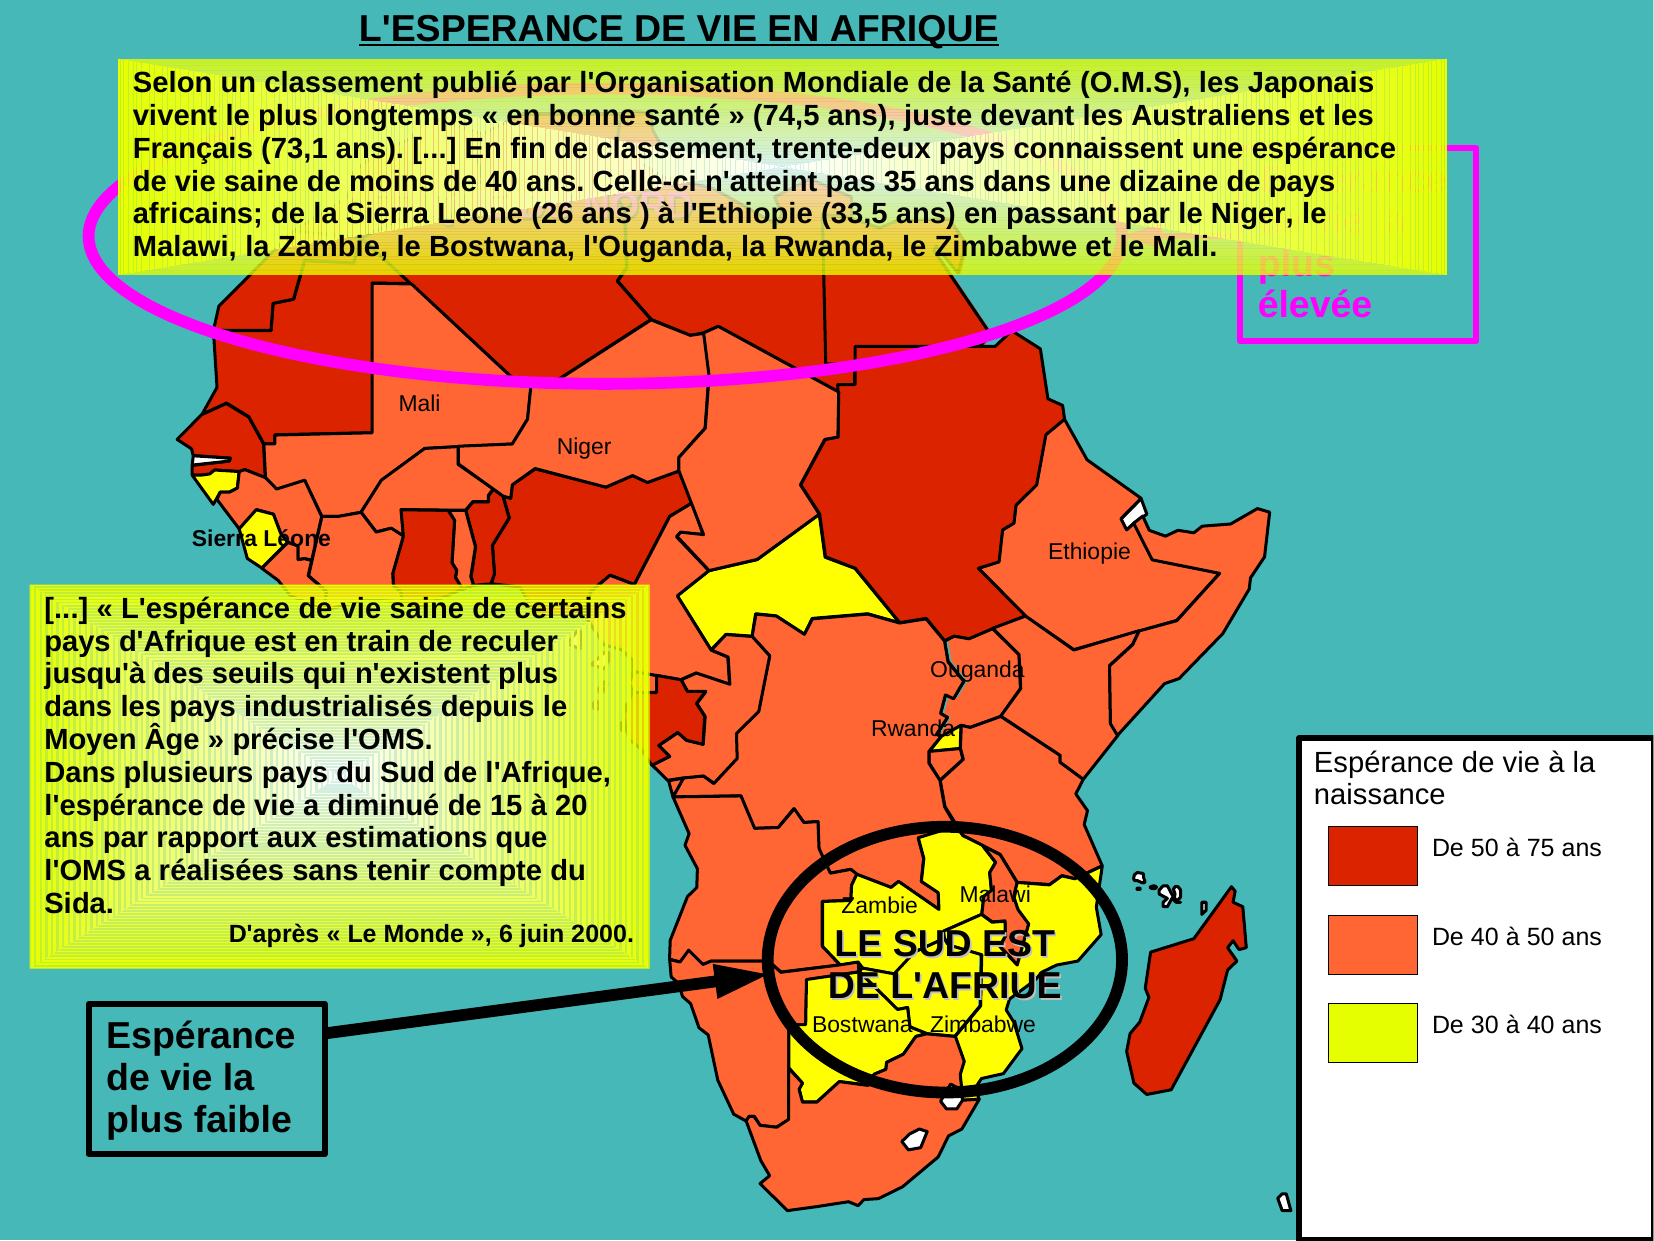

L'ESPERANCE DE VIE EN AFRIQUE
Selon un classement publié par l'Organisation Mondiale de la Santé (O.M.S), les Japonais vivent le plus longtemps « en bonne santé » (74,5 ans), juste devant les Australiens et les Français (73,1 ans). [...] En fin de classement, trente-deux pays connaissent une espérance de vie saine de moins de 40 ans. Celle-ci n'atteint pas 35 ans dans une dizaine de pays africains; de la Sierra Leone (26 ans ) à l'Ethiopie (33,5 ans) en passant par le Niger, le Malawi, la Zambie, le Bostwana, l'Ouganda, la Rwanda, le Zimbabwe et le Mali.
AFRIQUE DU NORD
AFRIQUE
CENTRALE
Espérance de vie la plus élevée
AFRIQUE DU NORD
Mali
 Niger
Sierra Léone
Ethiopie
[...] « L'espérance de vie saine de certains pays d'Afrique est en train de reculer jusqu'à des seuils qui n'existent plus dans les pays industrialisés depuis le Moyen Âge » précise l'OMS.
Dans plusieurs pays du Sud de l'Afrique, l'espérance de vie a diminué de 15 à 20 ans par rapport aux estimations que l'OMS a réalisées sans tenir compte du Sida.
D'après « Le Monde », 6 juin 2000.
Ouganda
Rwanda
Espérance de vie à la naissance
De 50 à 75 ans
Malawi
Zambie
LE SUD EST DE L'AFRIUE
De 40 à 50 ans
Espérance de vie la plus faible
Bostwana
Zimbabwe
De 30 à 40 ans